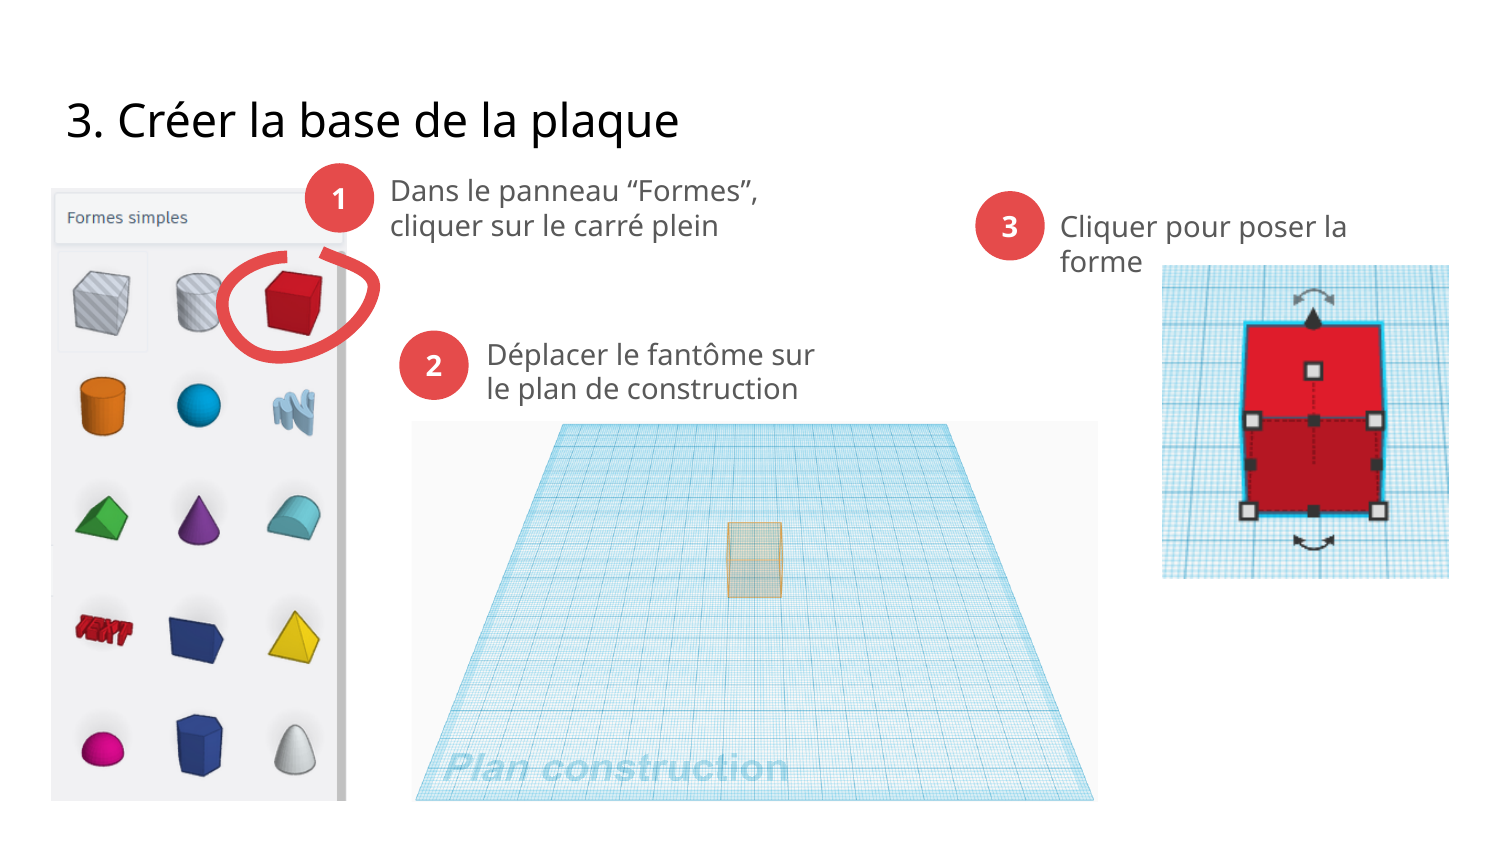

# 3. Créer la base de la plaque
Dans le panneau “Formes”,
cliquer sur le carré plein
1
3
Cliquer pour poser la forme
Déplacer le fantôme sur
le plan de construction
2